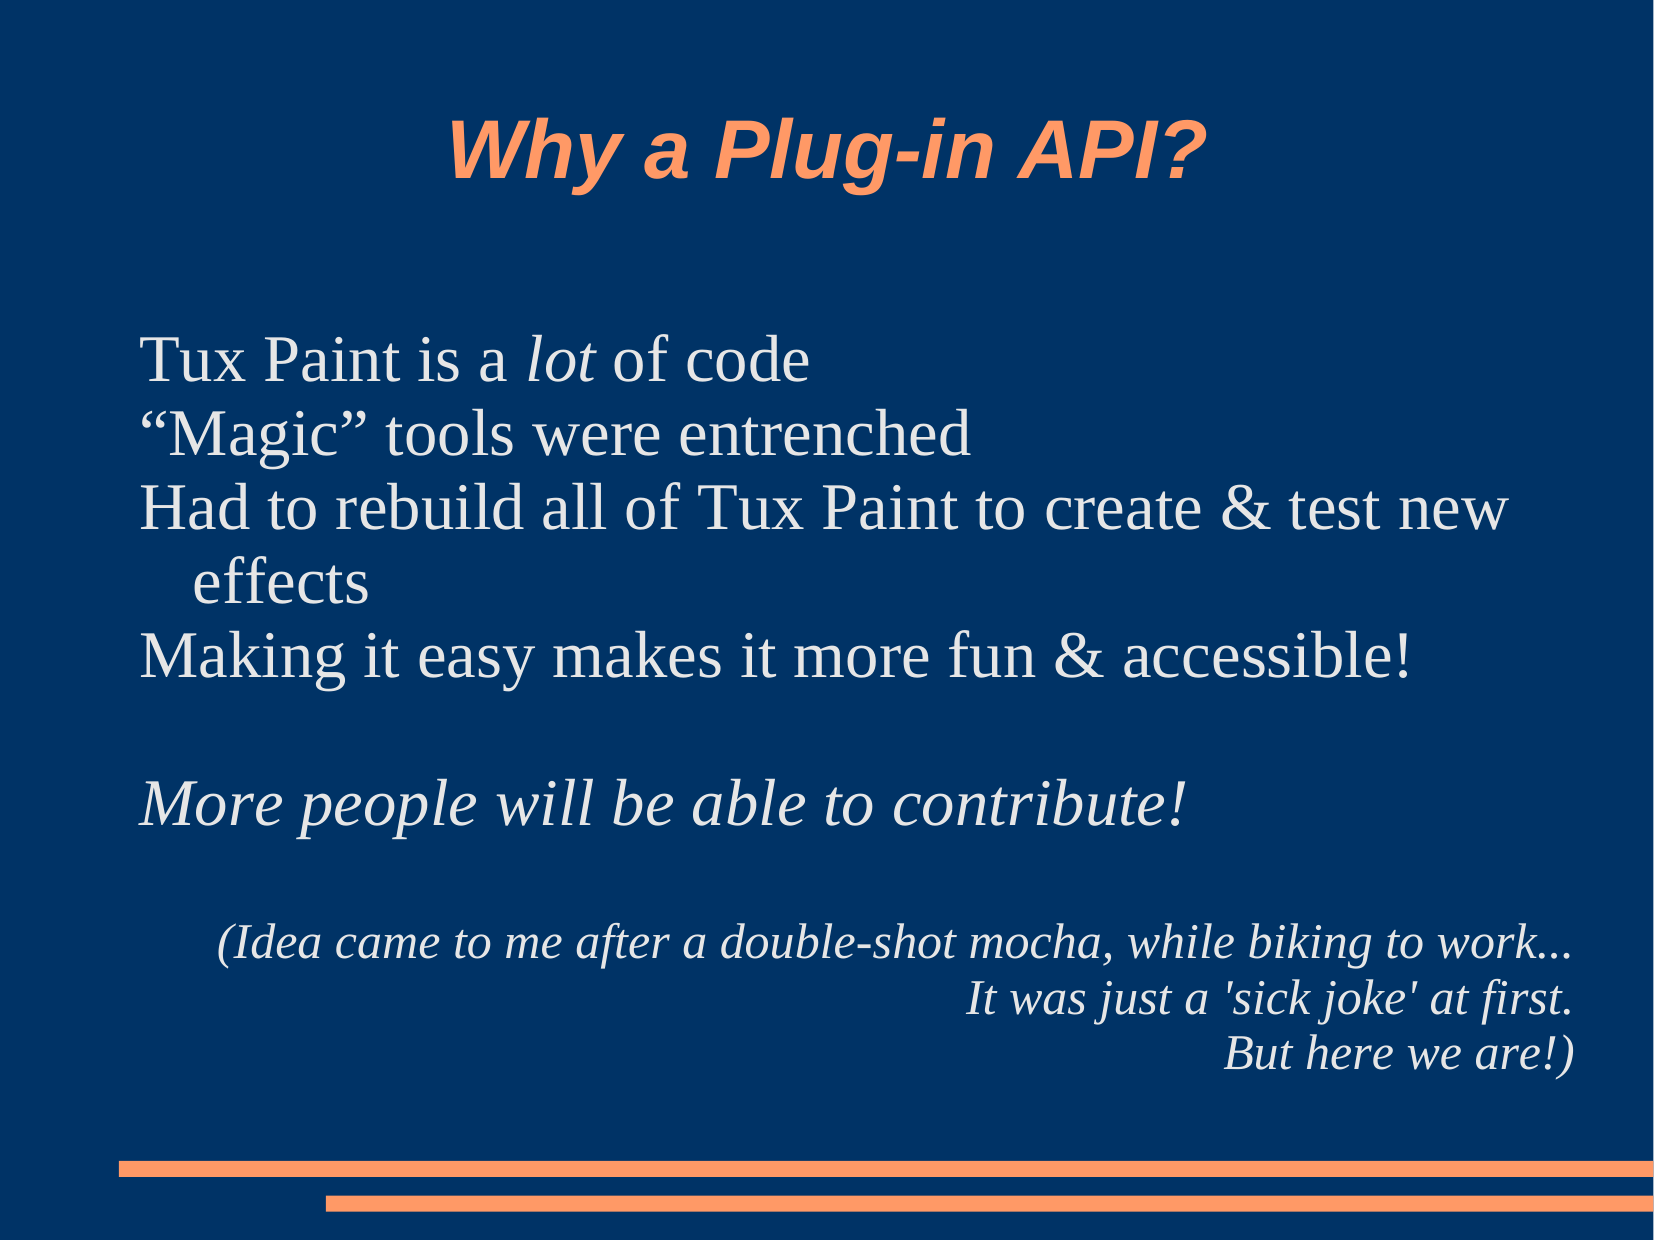

# Why a Plug-in API?
Tux Paint is a lot of code
“Magic” tools were entrenched
Had to rebuild all of Tux Paint to create & test new effects
Making it easy makes it more fun & accessible!
More people will be able to contribute!
(Idea came to me after a double-shot mocha, while biking to work...
It was just a 'sick joke' at first.
But here we are!)